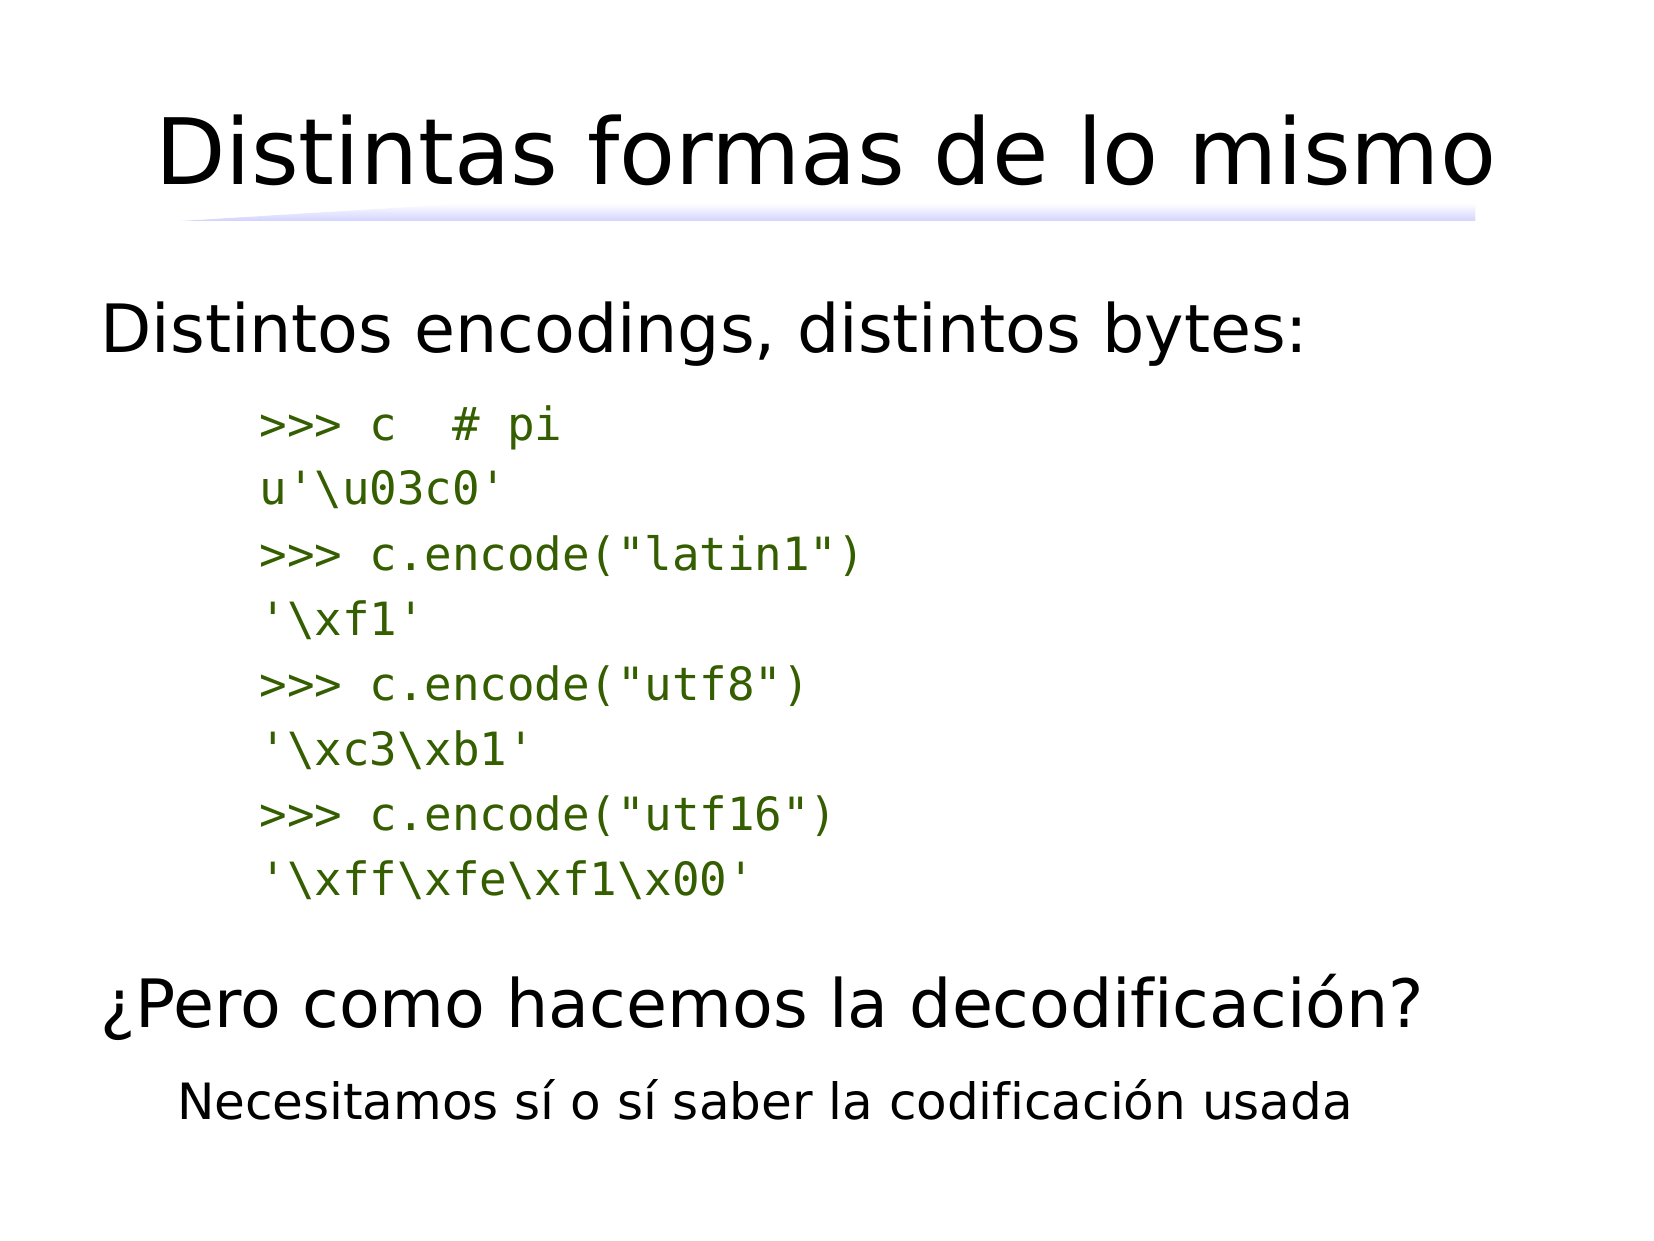

# Distintas formas de lo mismo
Distintos encodings, distintos bytes:
>>> c # pi
u'\u03c0'
>>> c.encode("latin1")
'\xf1'
>>> c.encode("utf8")
'\xc3\xb1'
>>> c.encode("utf16")
'\xff\xfe\xf1\x00'
¿Pero como hacemos la decodificación?
Necesitamos sí o sí saber la codificación usada